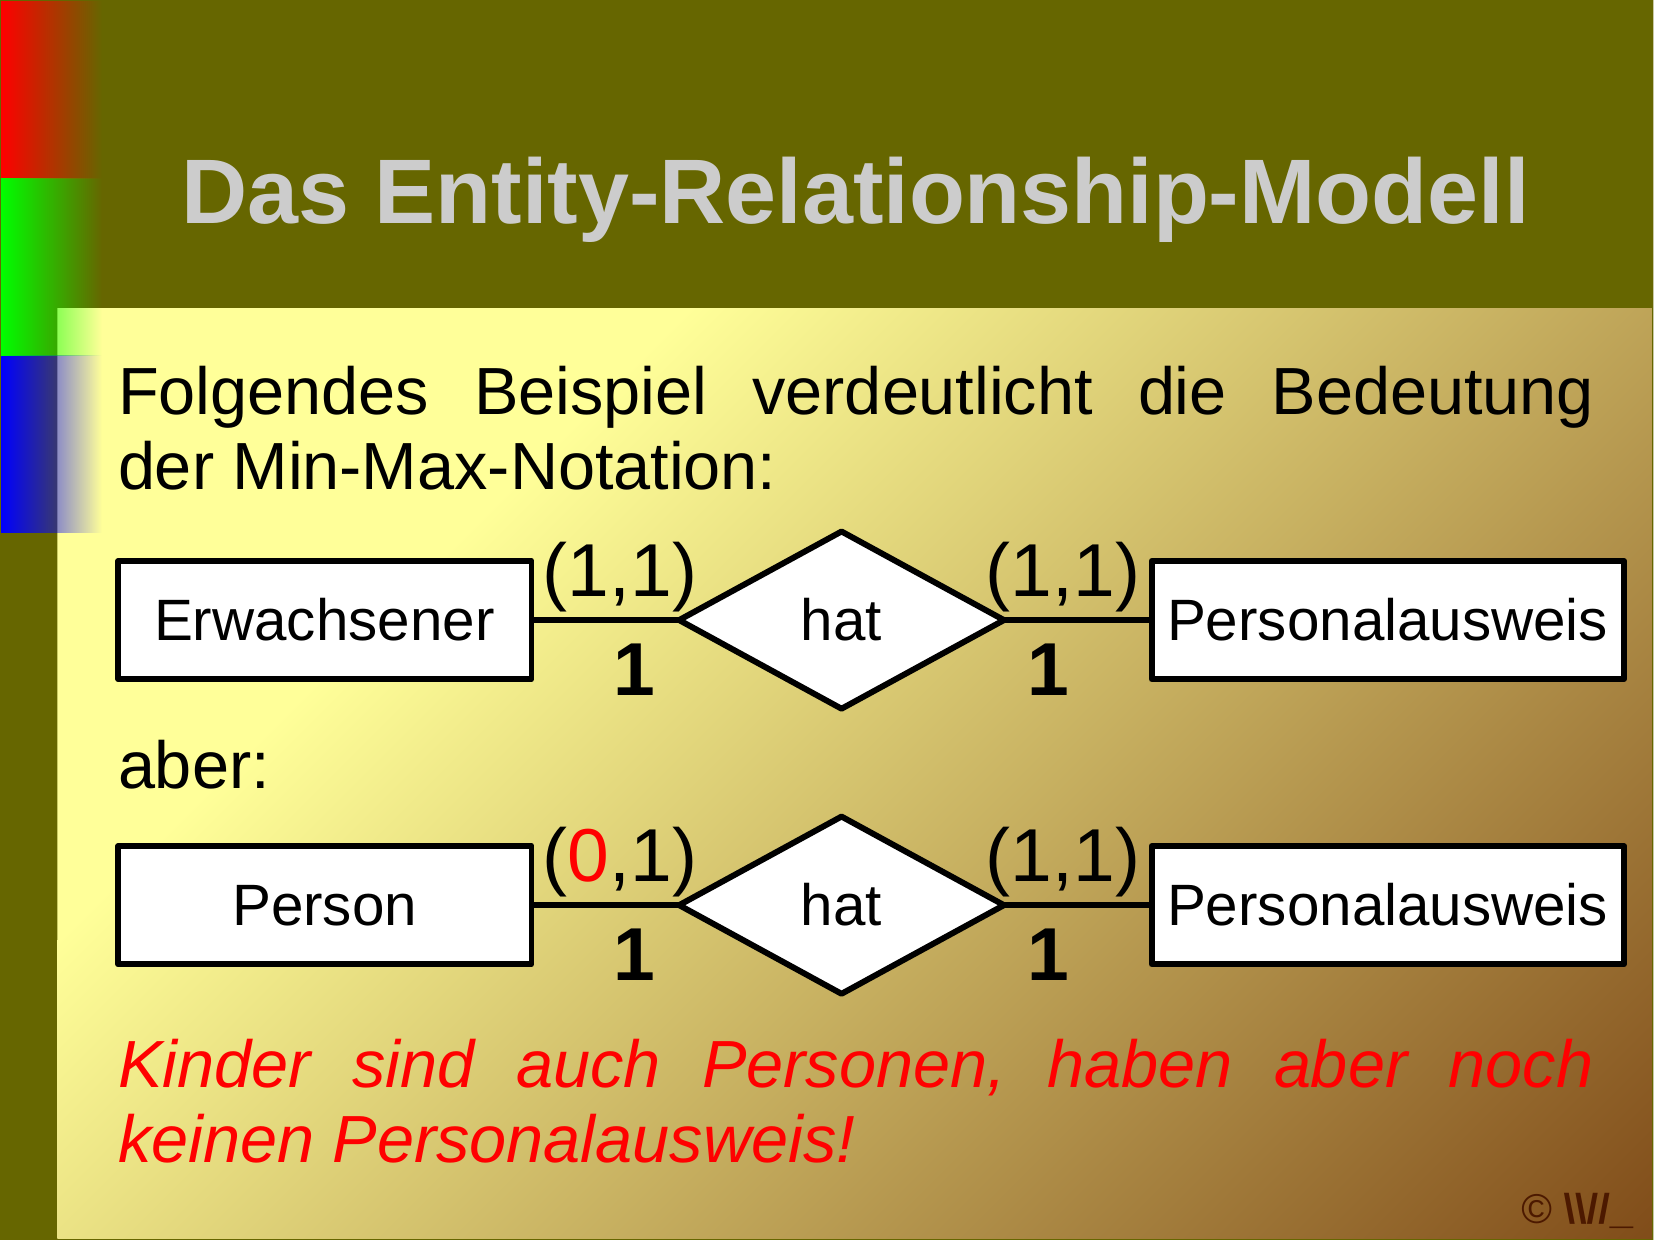

# Das Entity-Relationship-Modell
Folgendes Beispiel verdeutlicht die Bedeutung der Min-Max-Notation:
aber:
Kinder sind auch Personen, haben aber noch keinen Personalausweis!
(1,1)
(1,1)
hat
Erwachsener
Personalausweis
1
1
(0,1)
(1,1)
hat
Person
Personalausweis
1
1